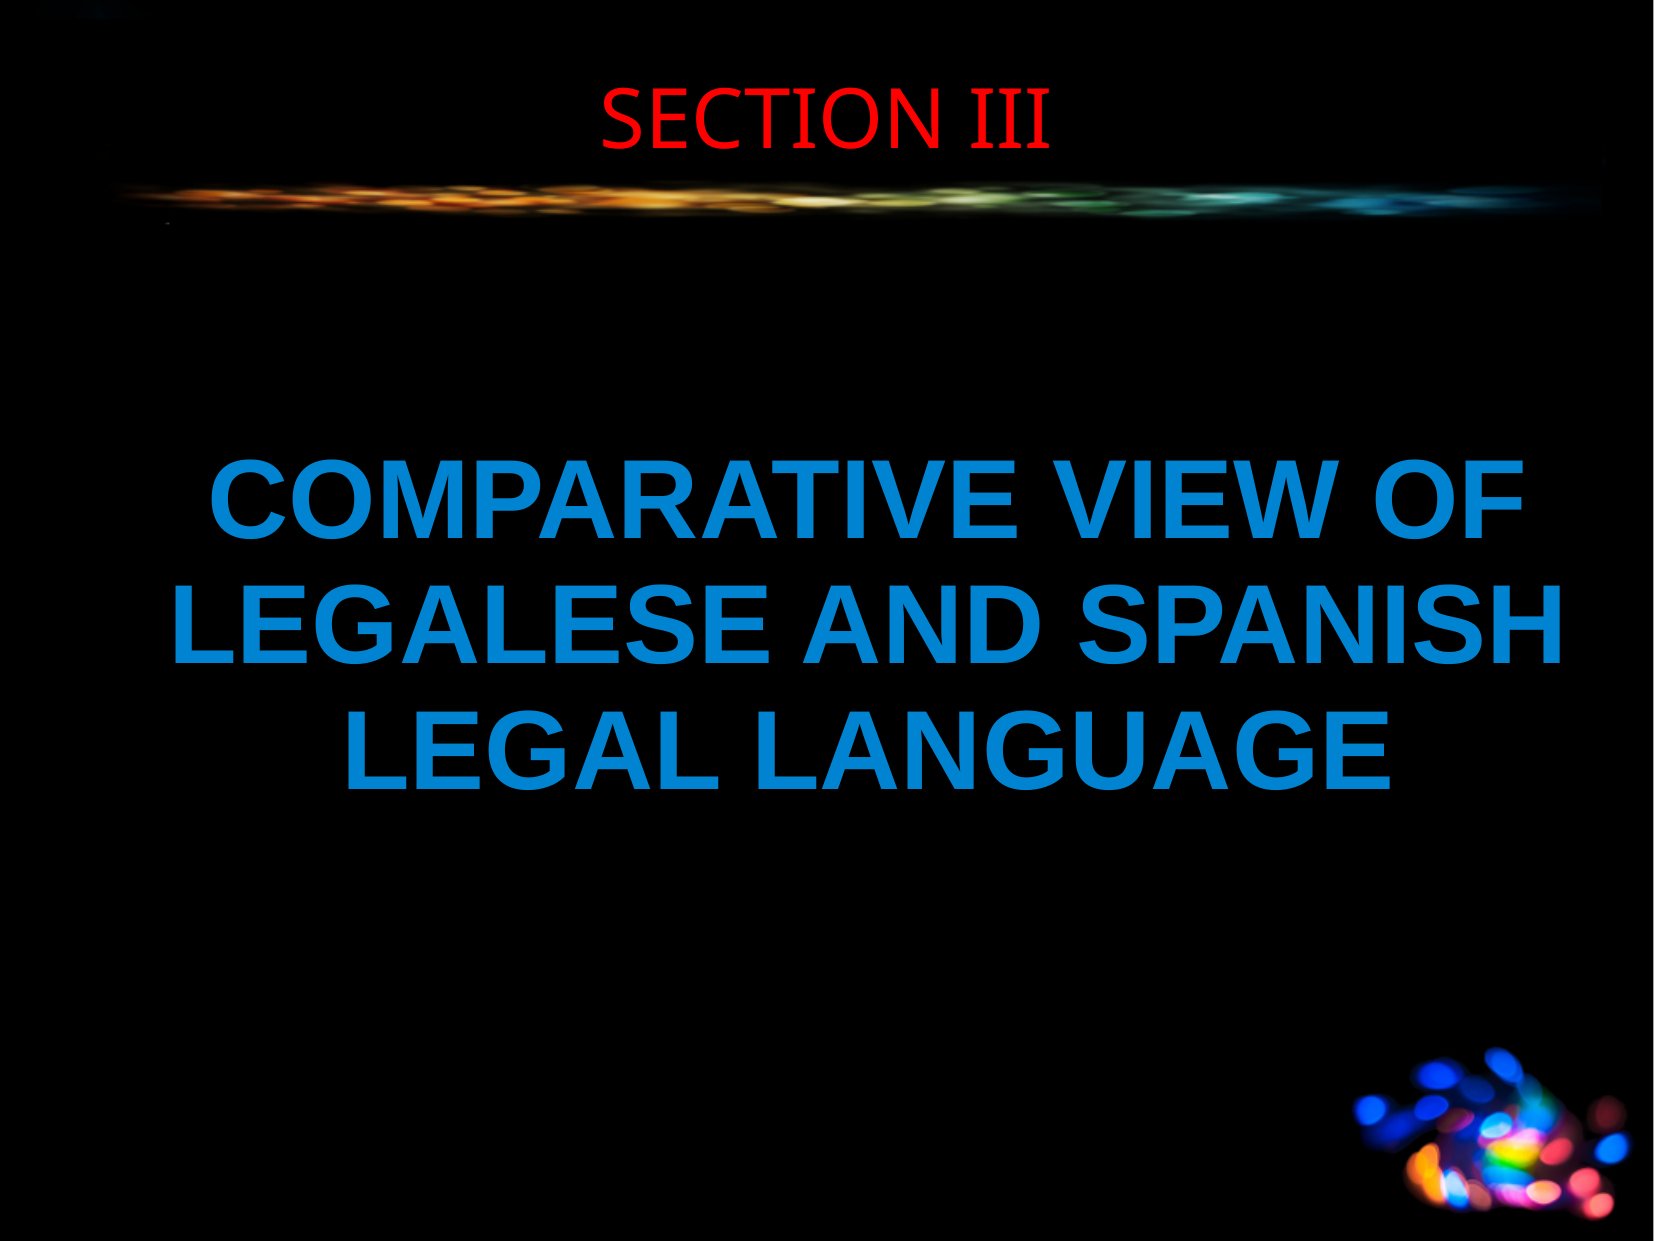

# SECTION III
COMPARATIVE VIEW OF LEGALESE AND SPANISH LEGAL LANGUAGE